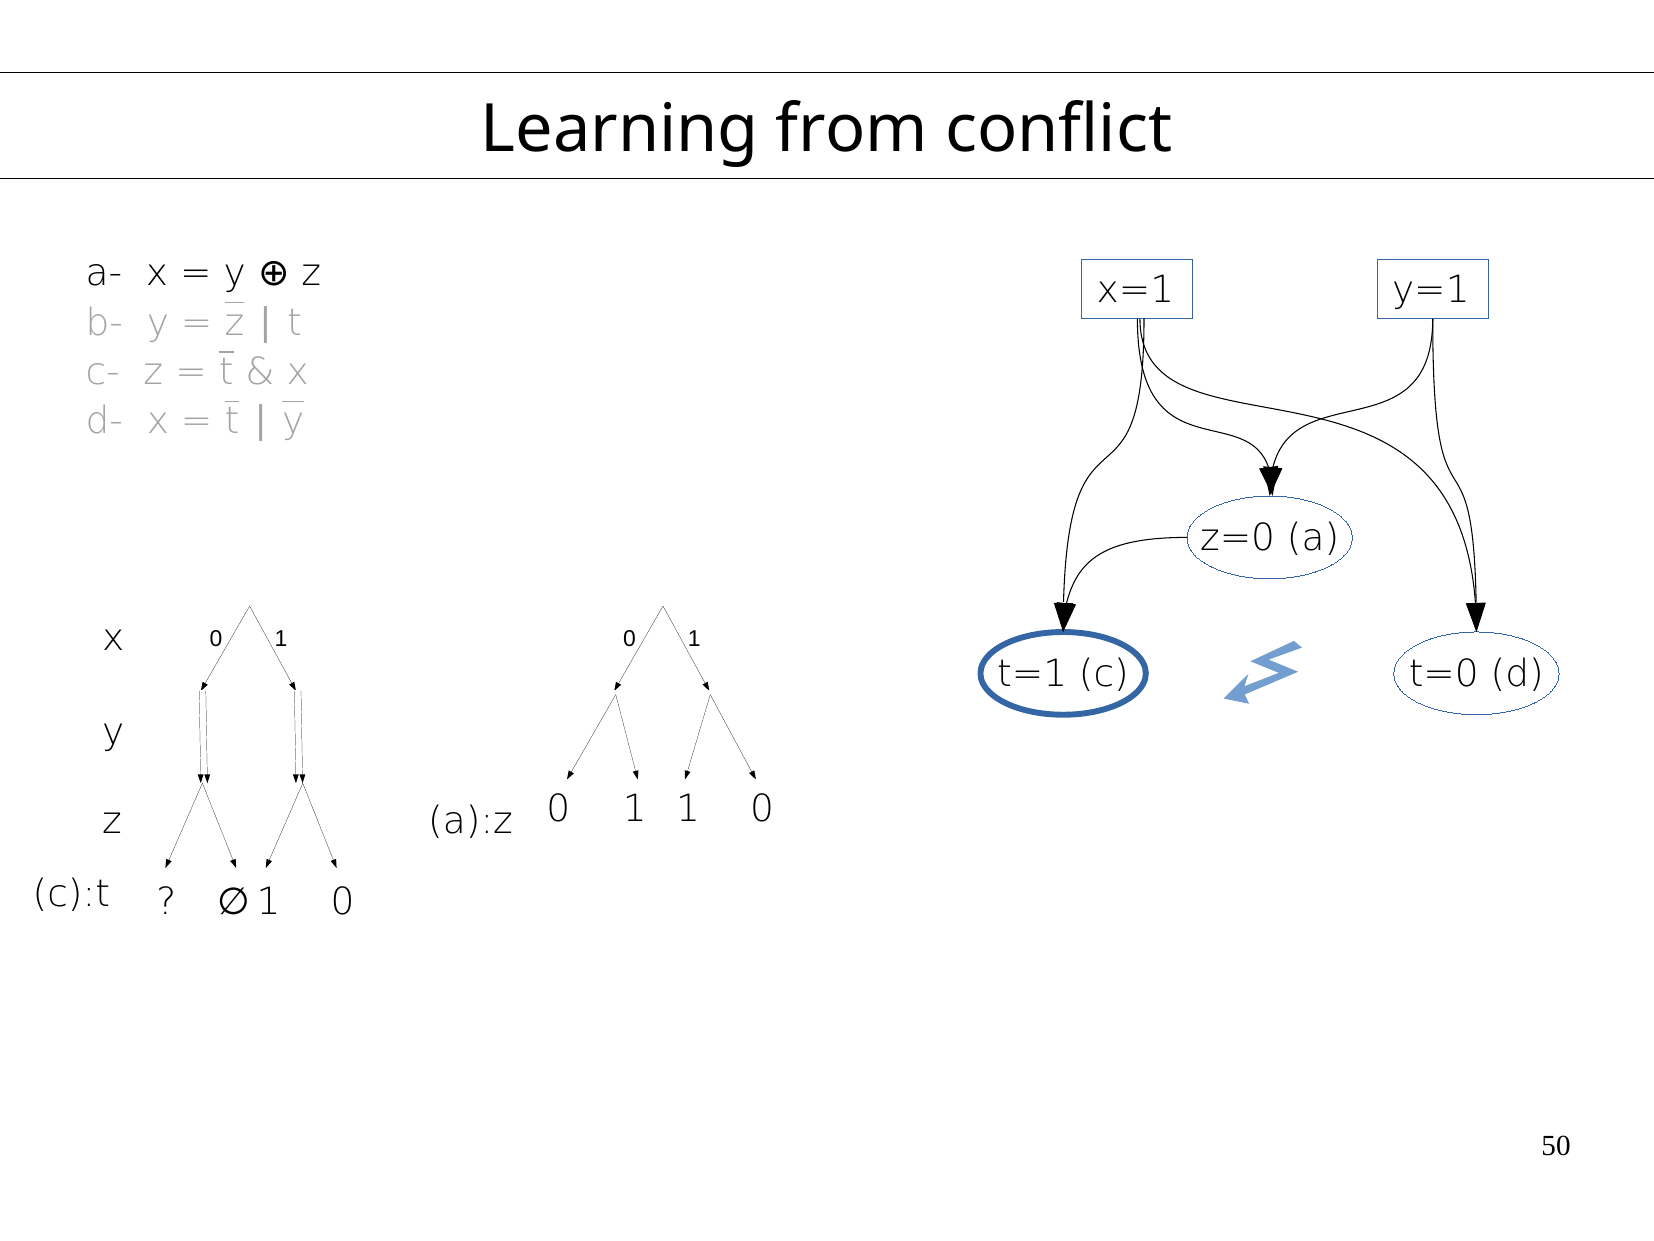

Now we can propagate
⋈⊕⋁⋀⇒∣≪≫∈
Learning from conflict
a- x = y ⊕ z
b- y = z ∣ t
c- z = t & x
d- x = t ∣ y
x=1
y=1
z=0 (a)
x
0
1
0
1
t=0 (d)
t=1 (c)
y
0
1
1
0
z
(a):z
(c):t
?
∅
1
0
50